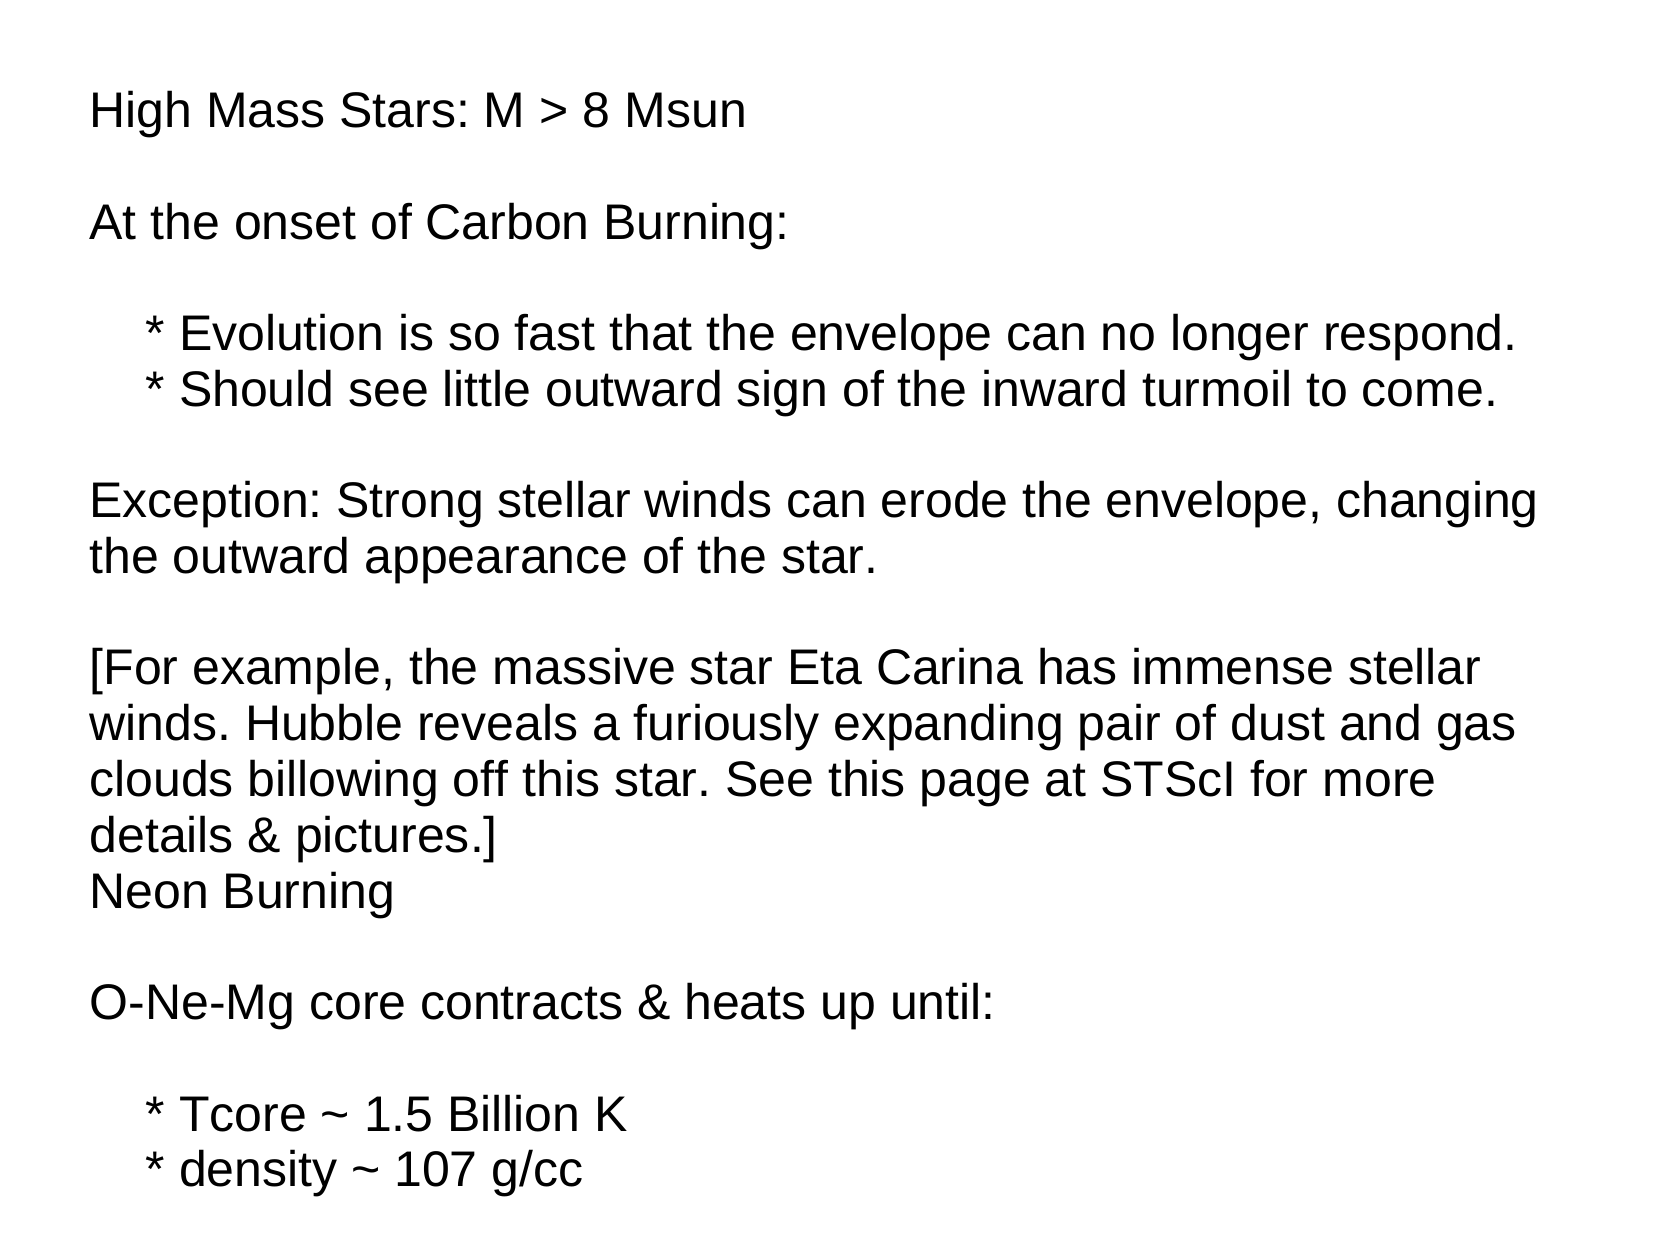

High Mass Stars: M > 8 Msun
At the onset of Carbon Burning:
 * Evolution is so fast that the envelope can no longer respond.
 * Should see little outward sign of the inward turmoil to come.
Exception: Strong stellar winds can erode the envelope, changing the outward appearance of the star.
[For example, the massive star Eta Carina has immense stellar winds. Hubble reveals a furiously expanding pair of dust and gas clouds billowing off this star. See this page at STScI for more details & pictures.]
Neon Burning
O-Ne-Mg core contracts & heats up until:
 * Tcore ~ 1.5 Billion K
 * density ~ 107 g/cc
Ignite Neon burning:
 * reaction network makes O, Mg, & others
 * Huge neutrino losses: > L* !
 * Builds a heavy O-Mg core
Lasts for a few years before Ne runs out.
Oxygen Burning
Ne runs out, core contracts & heats up until:
 * Tcore ~ 2.1 Billion K
 * density ~ few x 107 g/cc
Ignite Oxygen burning:
 * reaction network making Si, S, P, & others
 * Huge neutrino losses: > 100,000 L* !
 * Builds a heavy Si core.
Lasts for ~ 1 year before O runs out.
Silicon Burning
O runs out, Si core contracts & heats up until:
 * Tcore ~ 3.5 Billion K
 * density ~ 108 g/cc
Ignite Silicon burning:
 * Si melts into a sea of He, p, & n
 * Fuses with rest into Nickel (Ni) & Iron (Fe)
 * Builds a heavy Ni/Fe core.
Lasts for about 1 day...
Core of a massive star at the end of Silicon Burning: